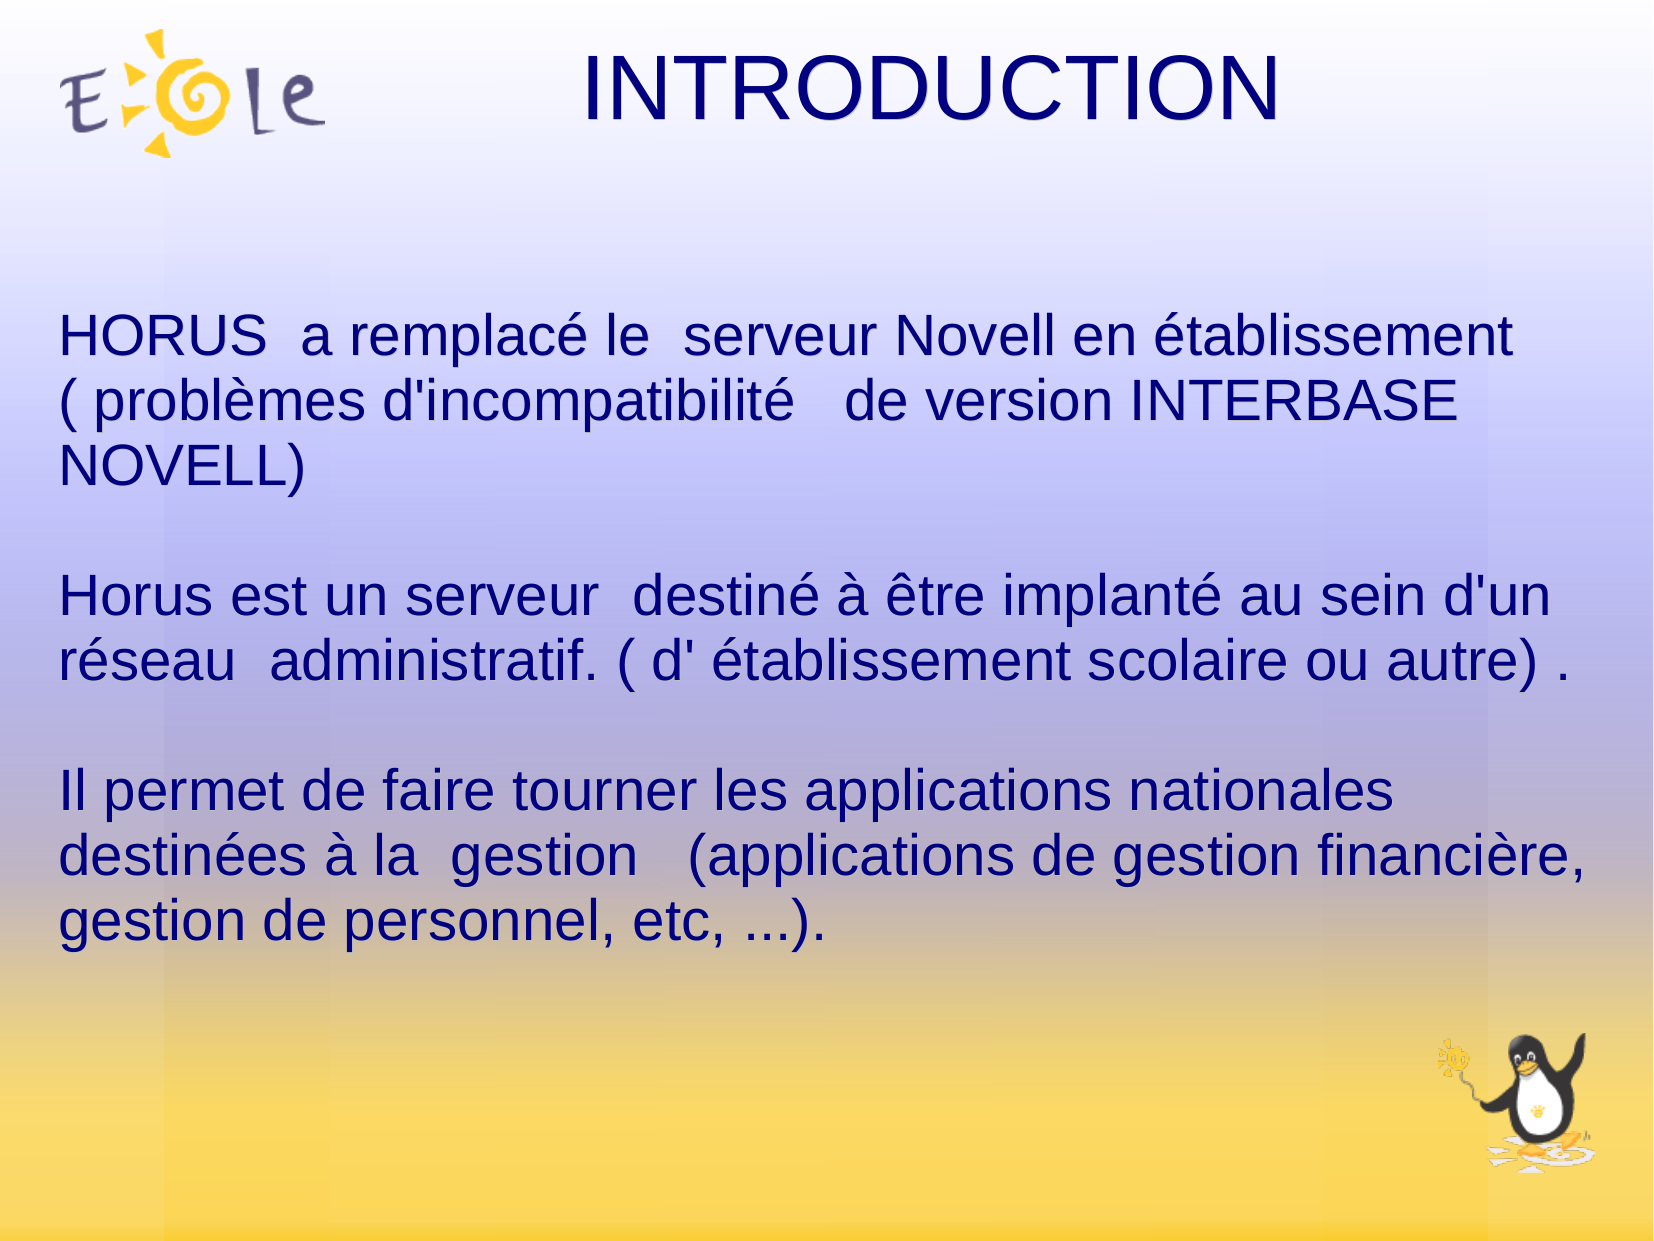

INTRODUCTION
HORUS a remplacé le serveur Novell en établissement ( problèmes d'incompatibilité de version INTERBASE NOVELL)
Horus est un serveur destiné à être implanté au sein d'un réseau administratif. ( d' établissement scolaire ou autre) .
Il permet de faire tourner les applications nationales destinées à la gestion (applications de gestion financière, gestion de personnel, etc, ...).